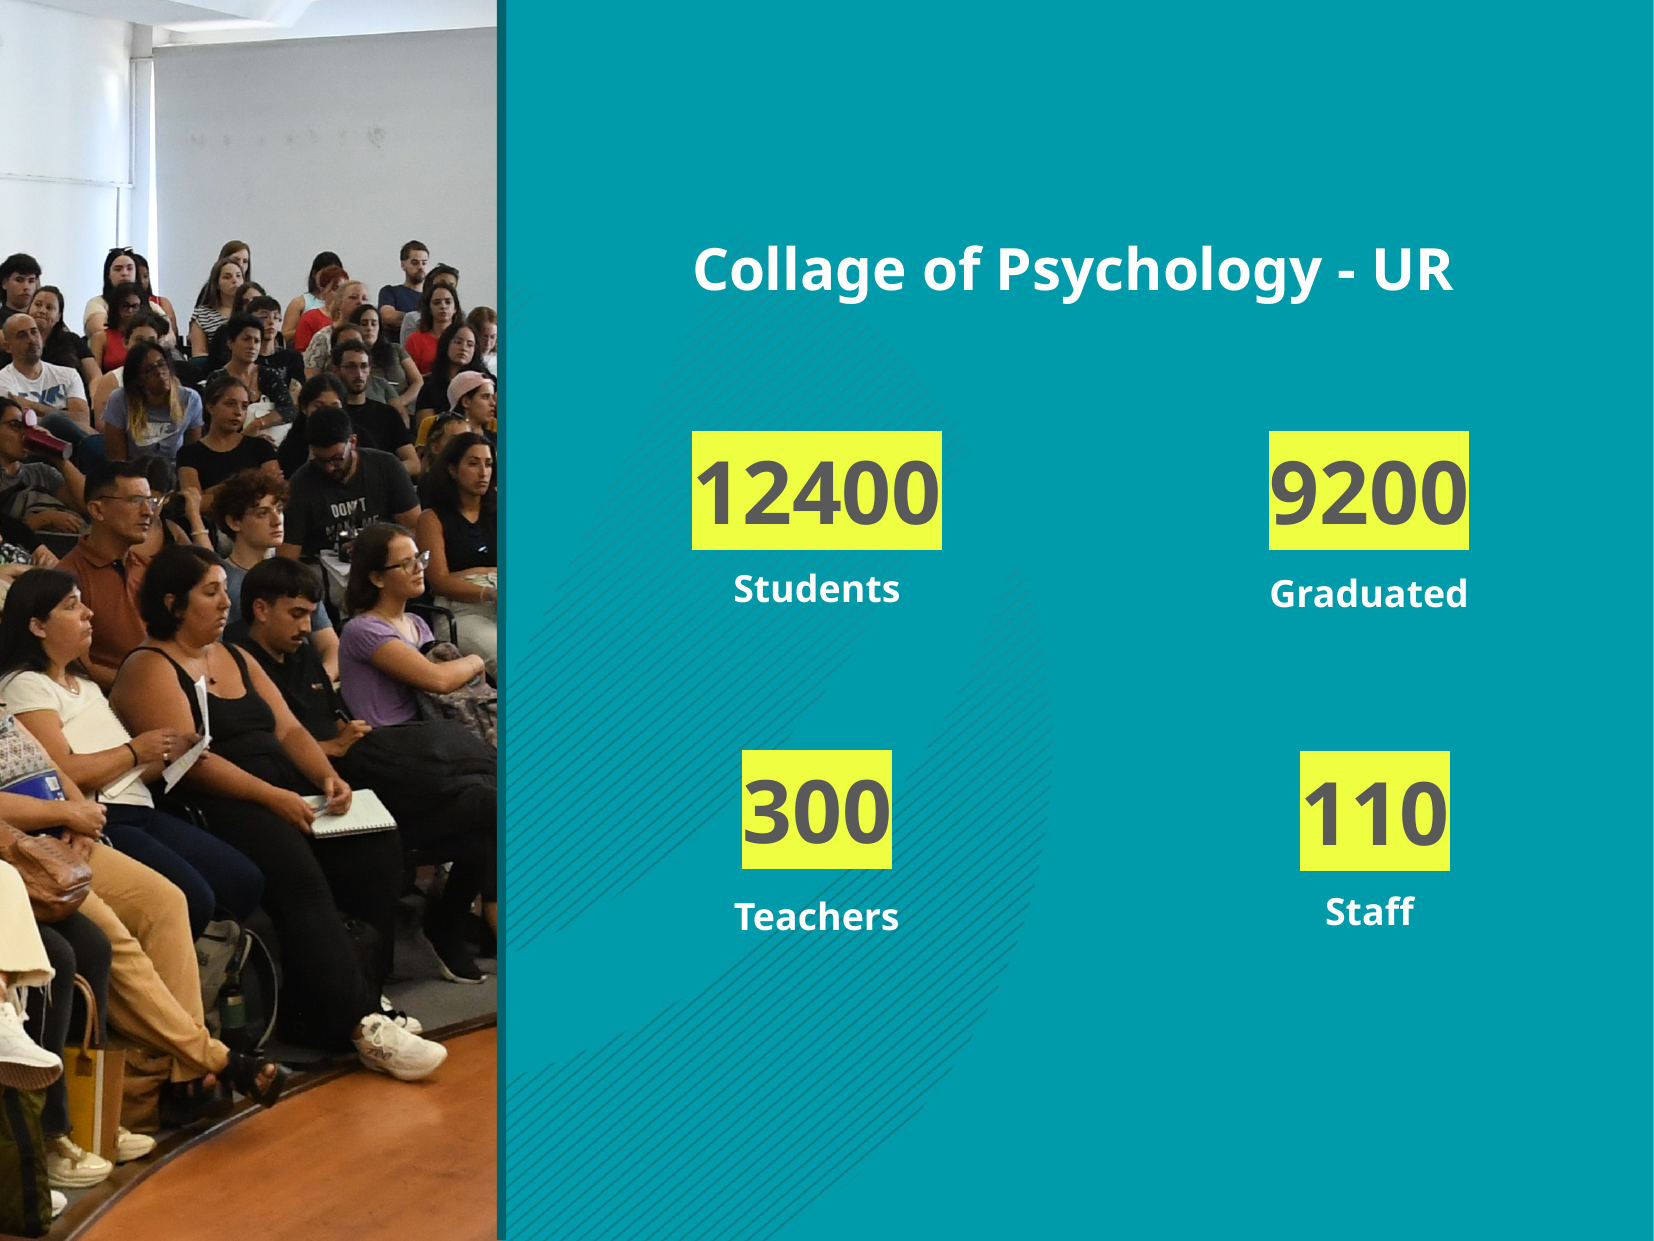

# Collage of Psychology - UR
12400
9200
Students
Graduated
300
110
Teachers
Staff